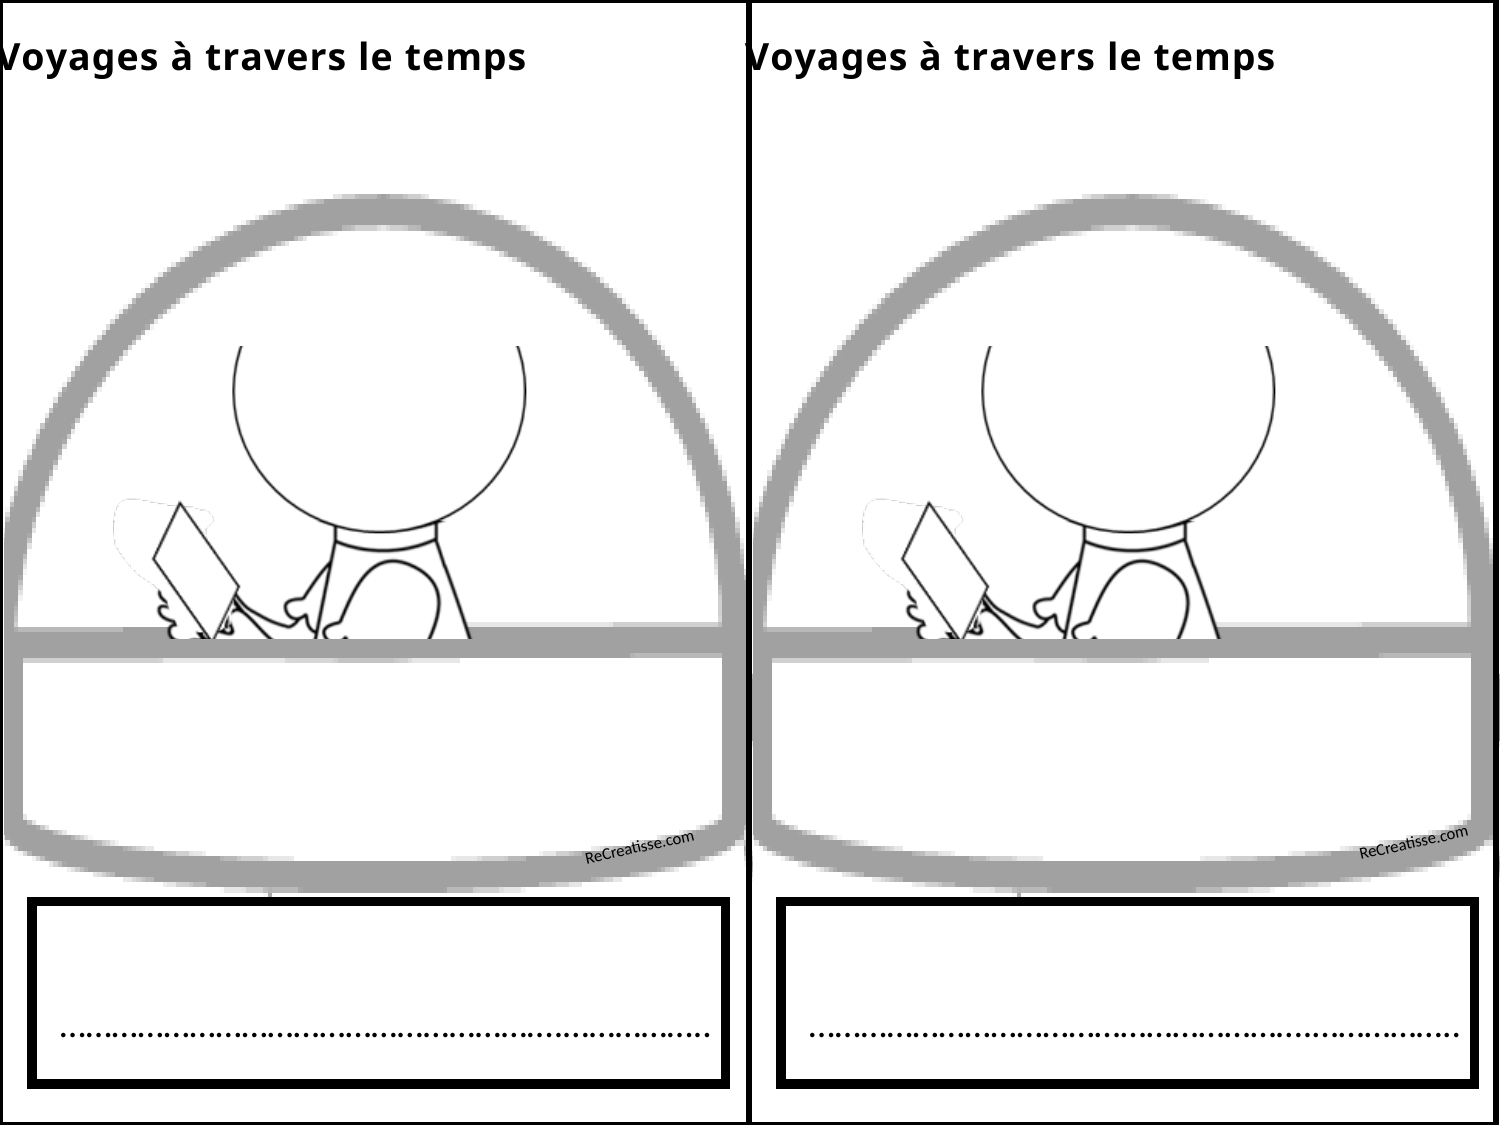

Voyages à travers le temps
Voyages à travers le temps
ReCreatisse.com
ReCreatisse.com
………………………………………………….……………..
………………………………………………….……………..